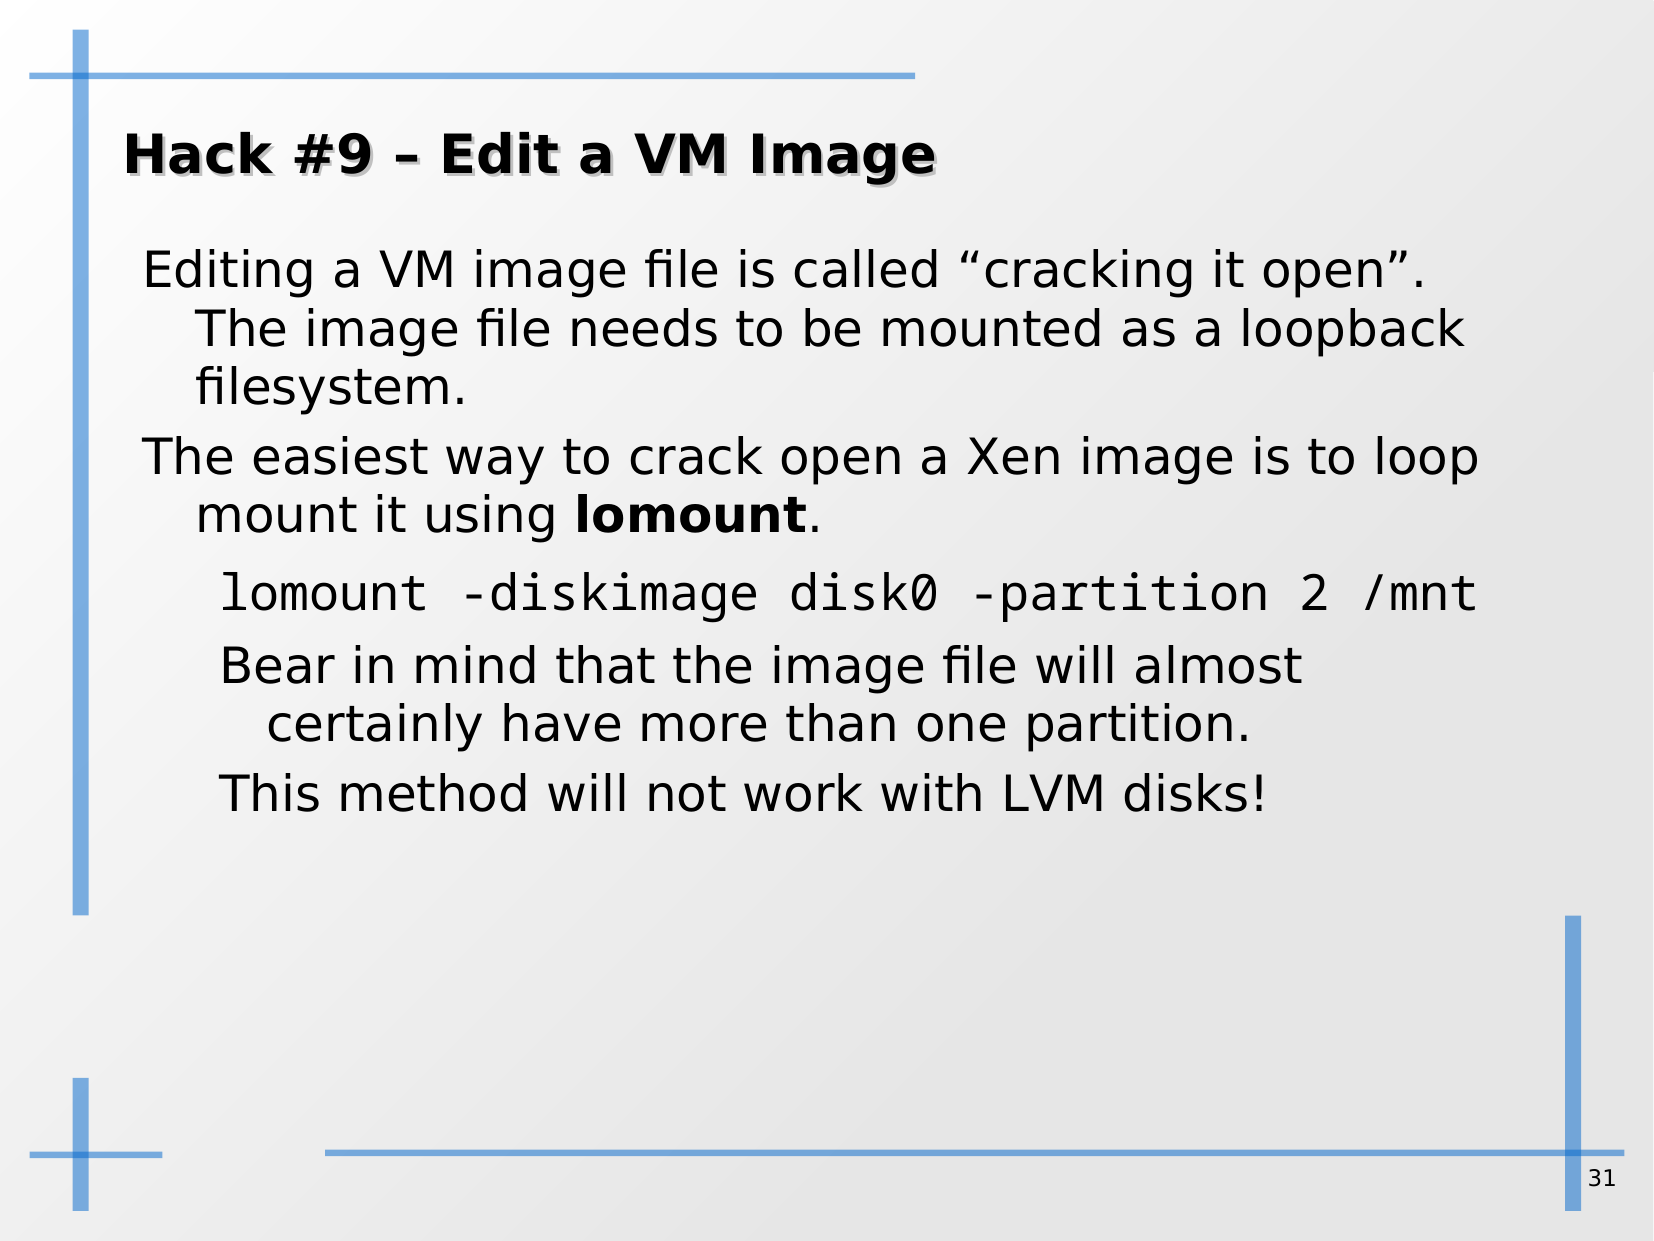

# Hack #9 – Edit a VM Image
Editing a VM image file is called “cracking it open”. The image file needs to be mounted as a loopback filesystem.
The easiest way to crack open a Xen image is to loop mount it using lomount.
lomount -diskimage disk0 -partition 2 /mnt
Bear in mind that the image file will almost certainly have more than one partition.
This method will not work with LVM disks!